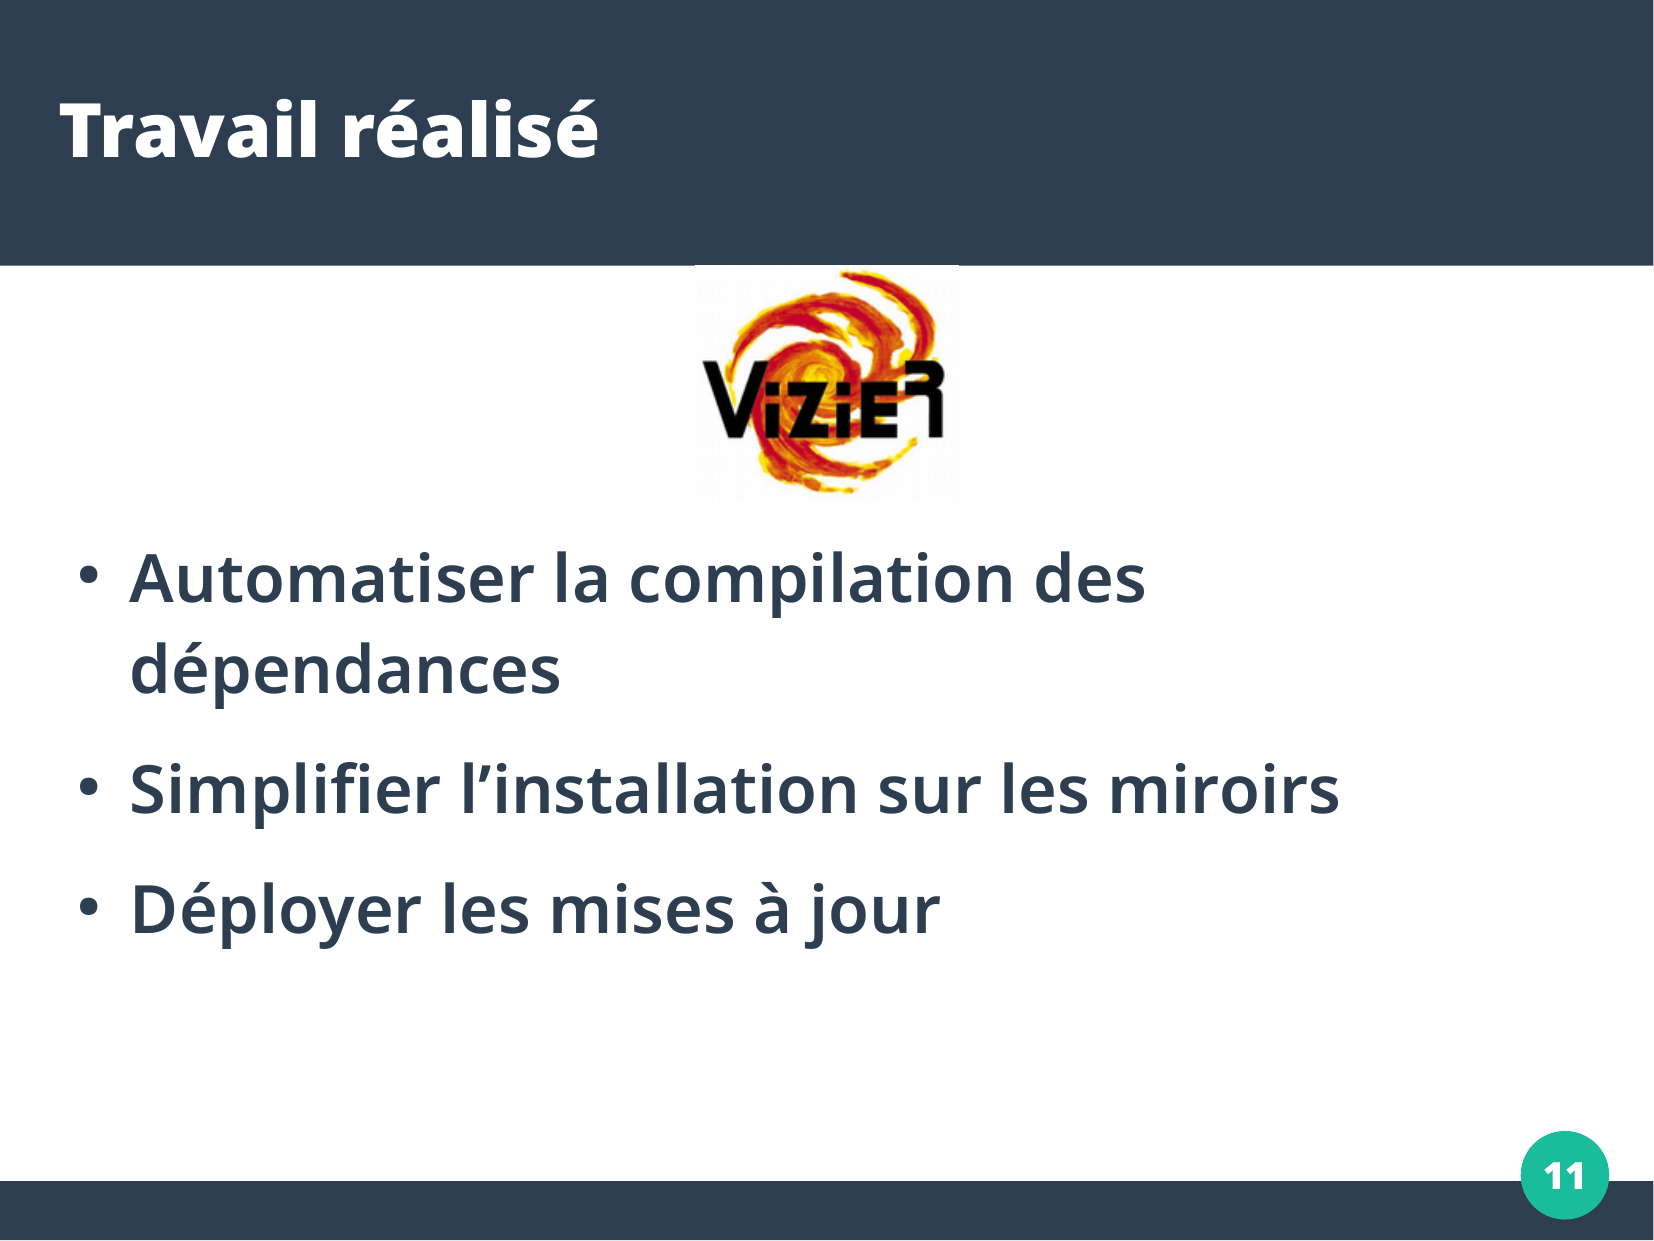

# Travail réalisé
Automatiser la compilation des dépendances
Simplifier l’installation sur les miroirs
Déployer les mises à jour
11